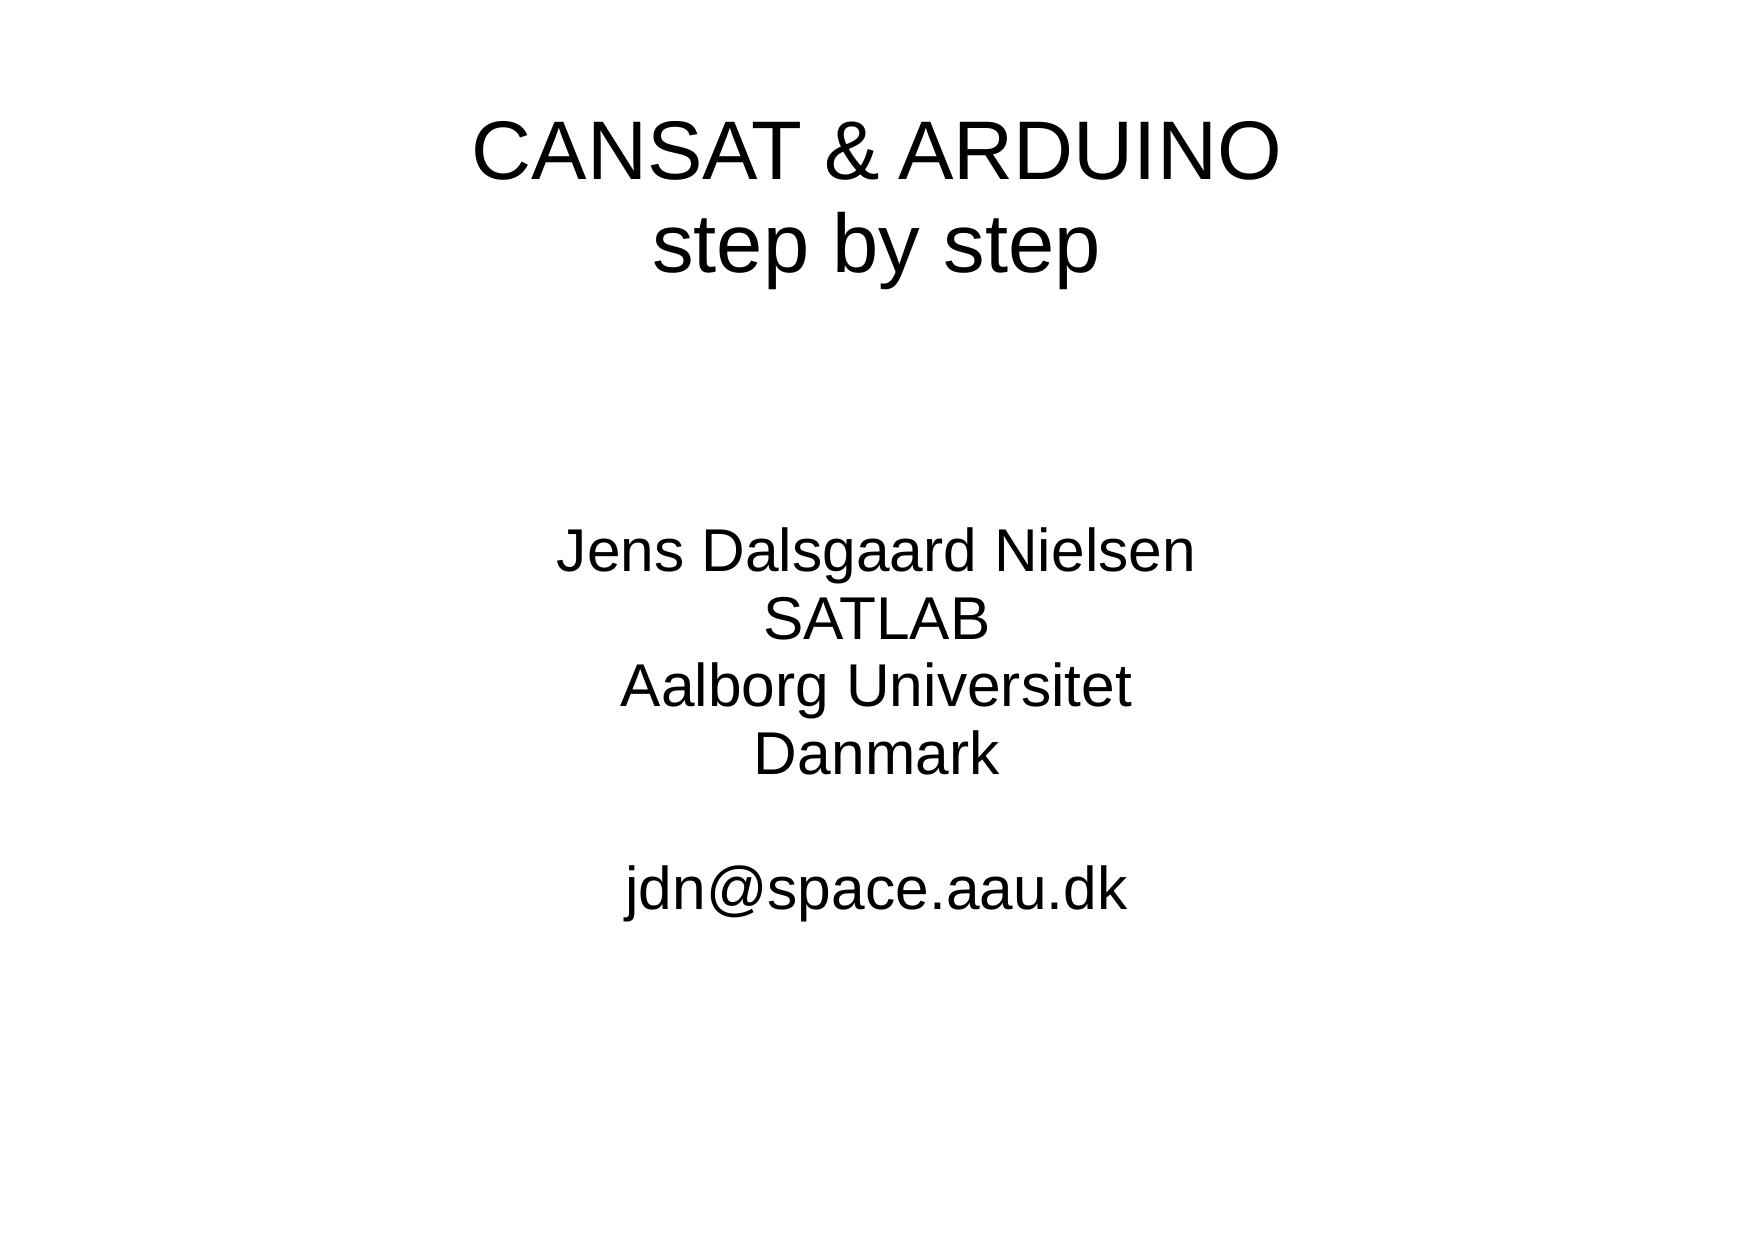

# CANSAT & ARDUINO step by step
Jens Dalsgaard Nielsen
SATLAB
Aalborg Universitet
Danmark
jdn@space.aau.dk
1